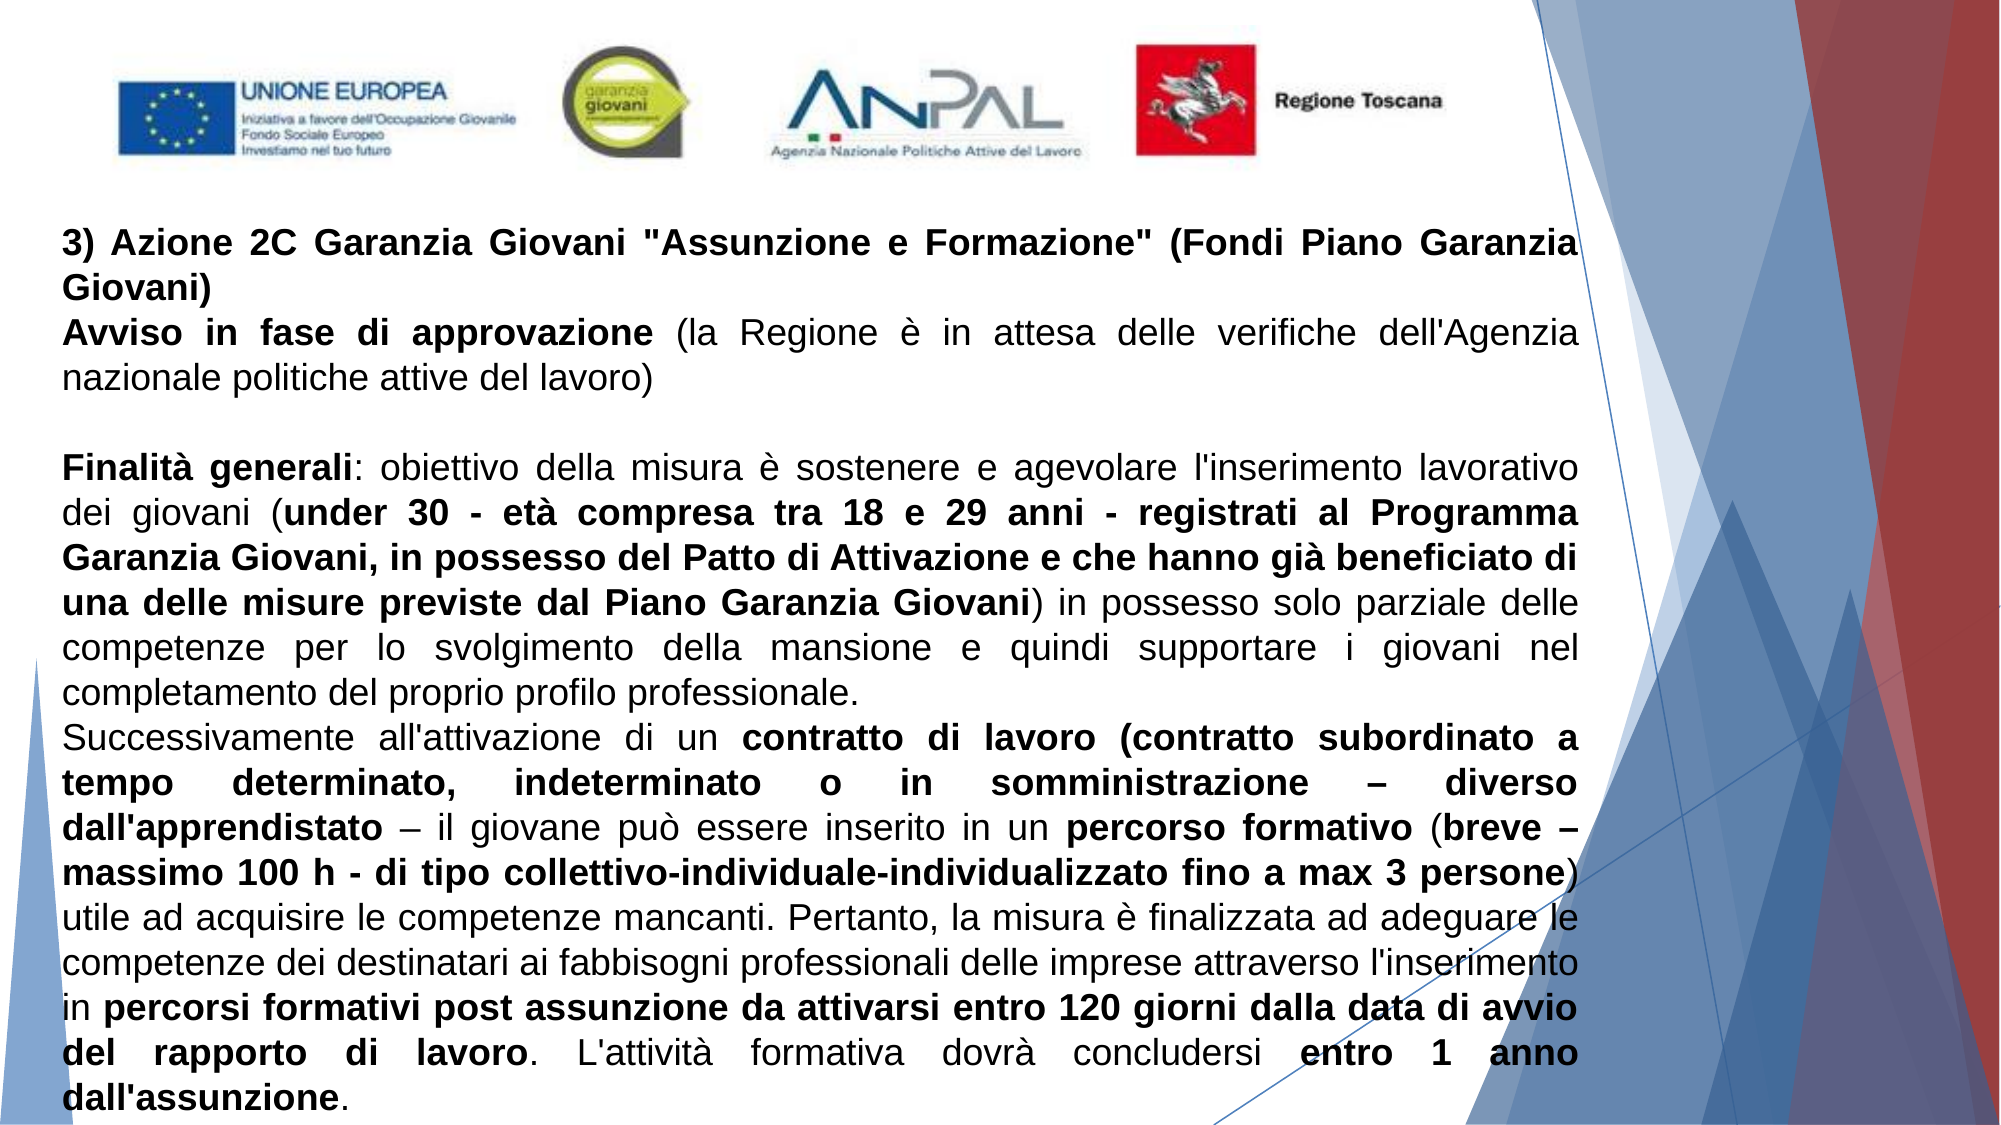

3) Azione 2C Garanzia Giovani "Assunzione e Formazione" (Fondi Piano Garanzia Giovani)
Avviso in fase di approvazione (la Regione è in attesa delle verifiche dell'Agenzia nazionale politiche attive del lavoro)
Finalità generali: obiettivo della misura è sostenere e agevolare l'inserimento lavorativo dei giovani (under 30 - età compresa tra 18 e 29 anni - registrati al Programma Garanzia Giovani, in possesso del Patto di Attivazione e che hanno già beneficiato di una delle misure previste dal Piano Garanzia Giovani) in possesso solo parziale delle competenze per lo svolgimento della mansione e quindi supportare i giovani nel completamento del proprio profilo professionale.
Successivamente all'attivazione di un contratto di lavoro (contratto subordinato a tempo determinato, indeterminato o in somministrazione – diverso dall'apprendistato – il giovane può essere inserito in un percorso formativo (breve – massimo 100 h - di tipo collettivo-individuale-individualizzato fino a max 3 persone) utile ad acquisire le competenze mancanti. Pertanto, la misura è finalizzata ad adeguare le competenze dei destinatari ai fabbisogni professionali delle imprese attraverso l'inserimento in percorsi formativi post assunzione da attivarsi entro 120 giorni dalla data di avvio del rapporto di lavoro. L'attività formativa dovrà concludersi entro 1 anno dall'assunzione.